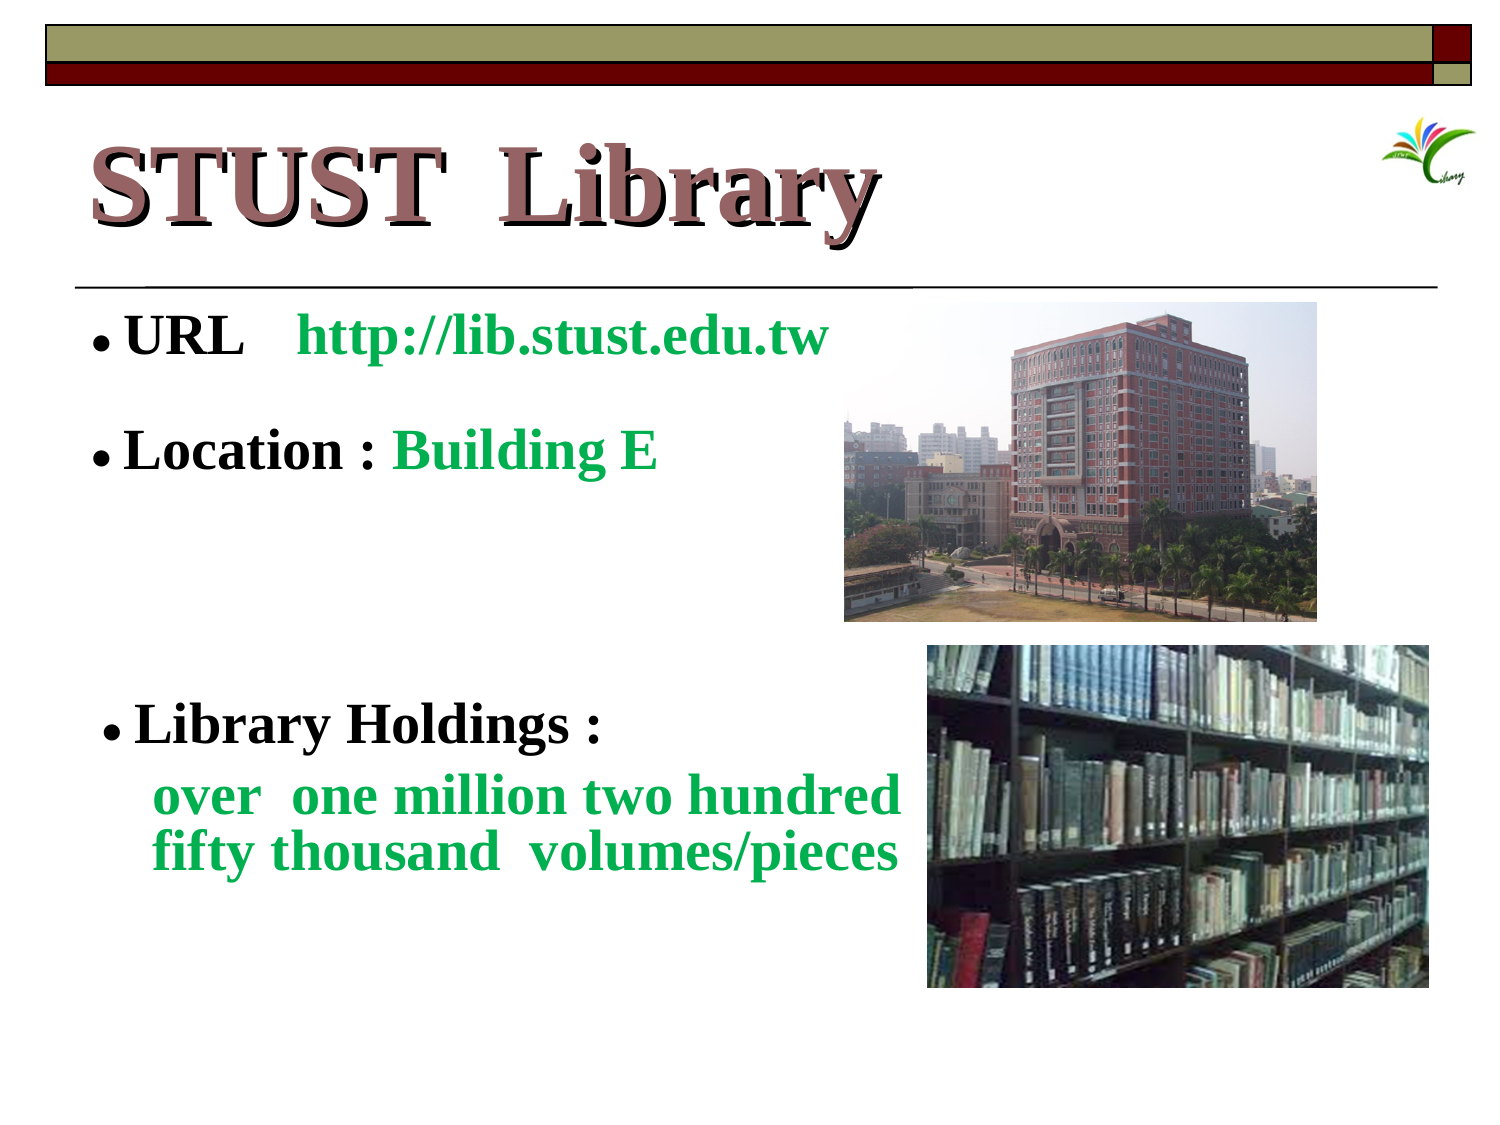

STUST Library
 ● URL http://lib.stust.edu.tw
 ● Location : Building E
 ● Library Holdings :
 over one million two hundred fifty thousand volumes/pieces